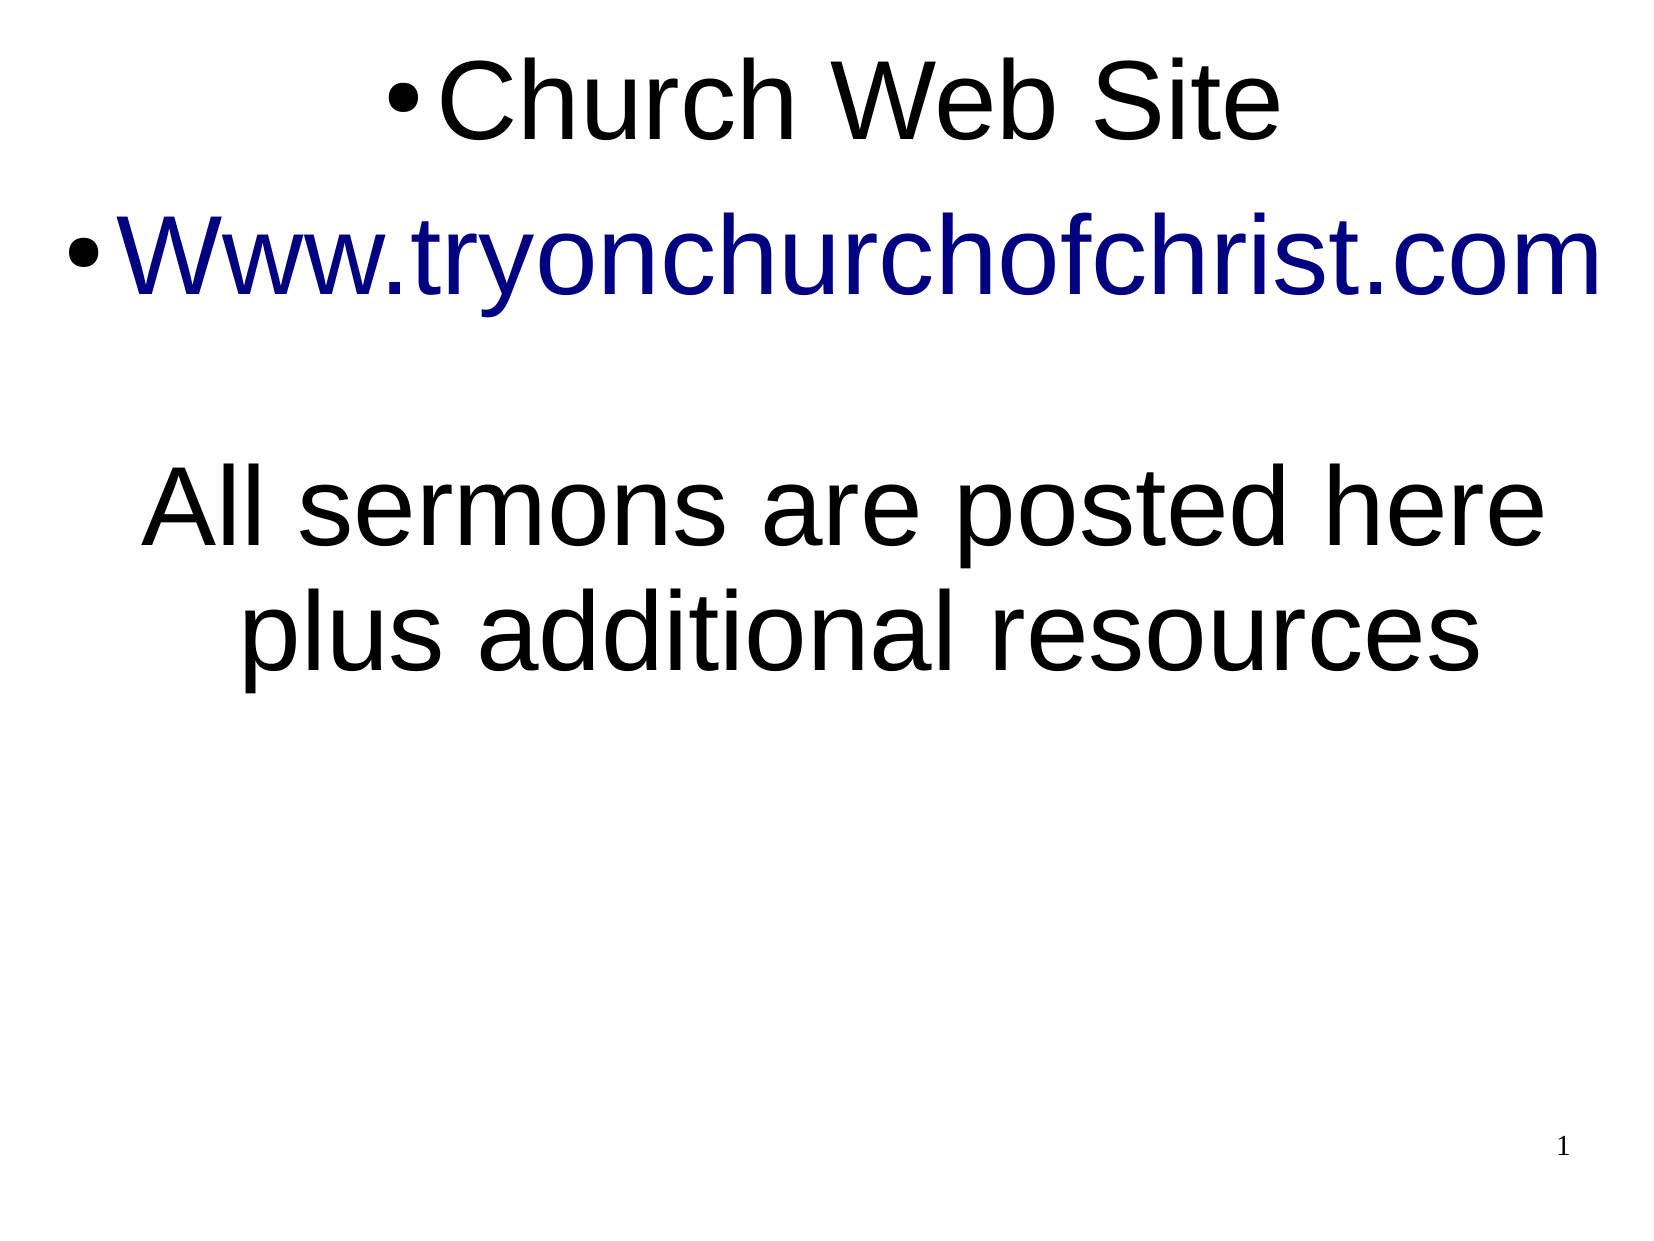

# Church Web Site
Www.tryonchurchofchrist.com
All sermons are posted here
plus additional resources
1